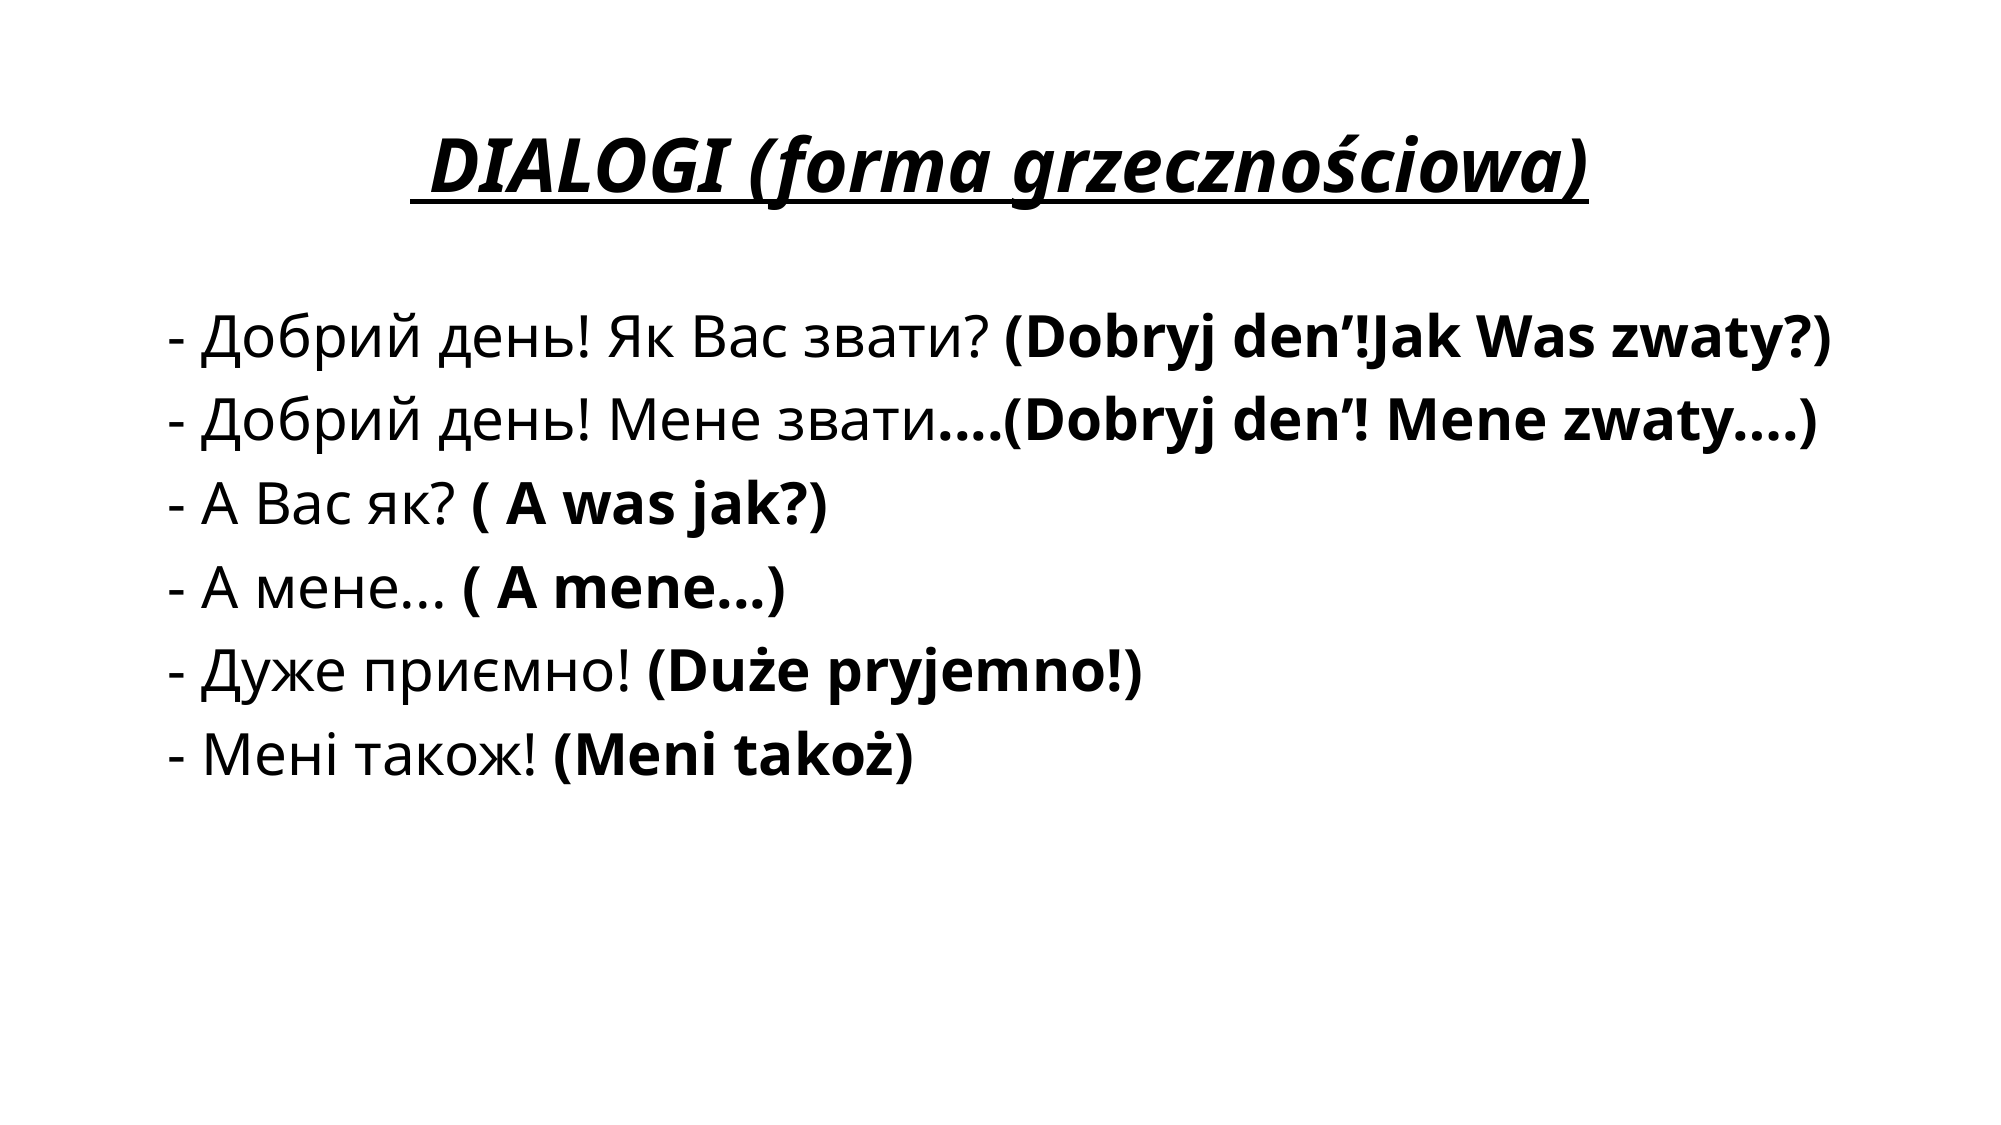

# DIALOGI (forma grzecznościowa)
 - Добрий день! Як Вас звати? (Dobryj den’!Jak Was zwaty?)
 - Добрий день! Мене звати....(Dobryj den’! Mene zwaty….)
 - А Вас як? ( A was jak?)
 - А мене... ( A mene...)
 - Дуже приємно! (Duże pryjemno!)
 - Мені також! (Meni takoż)